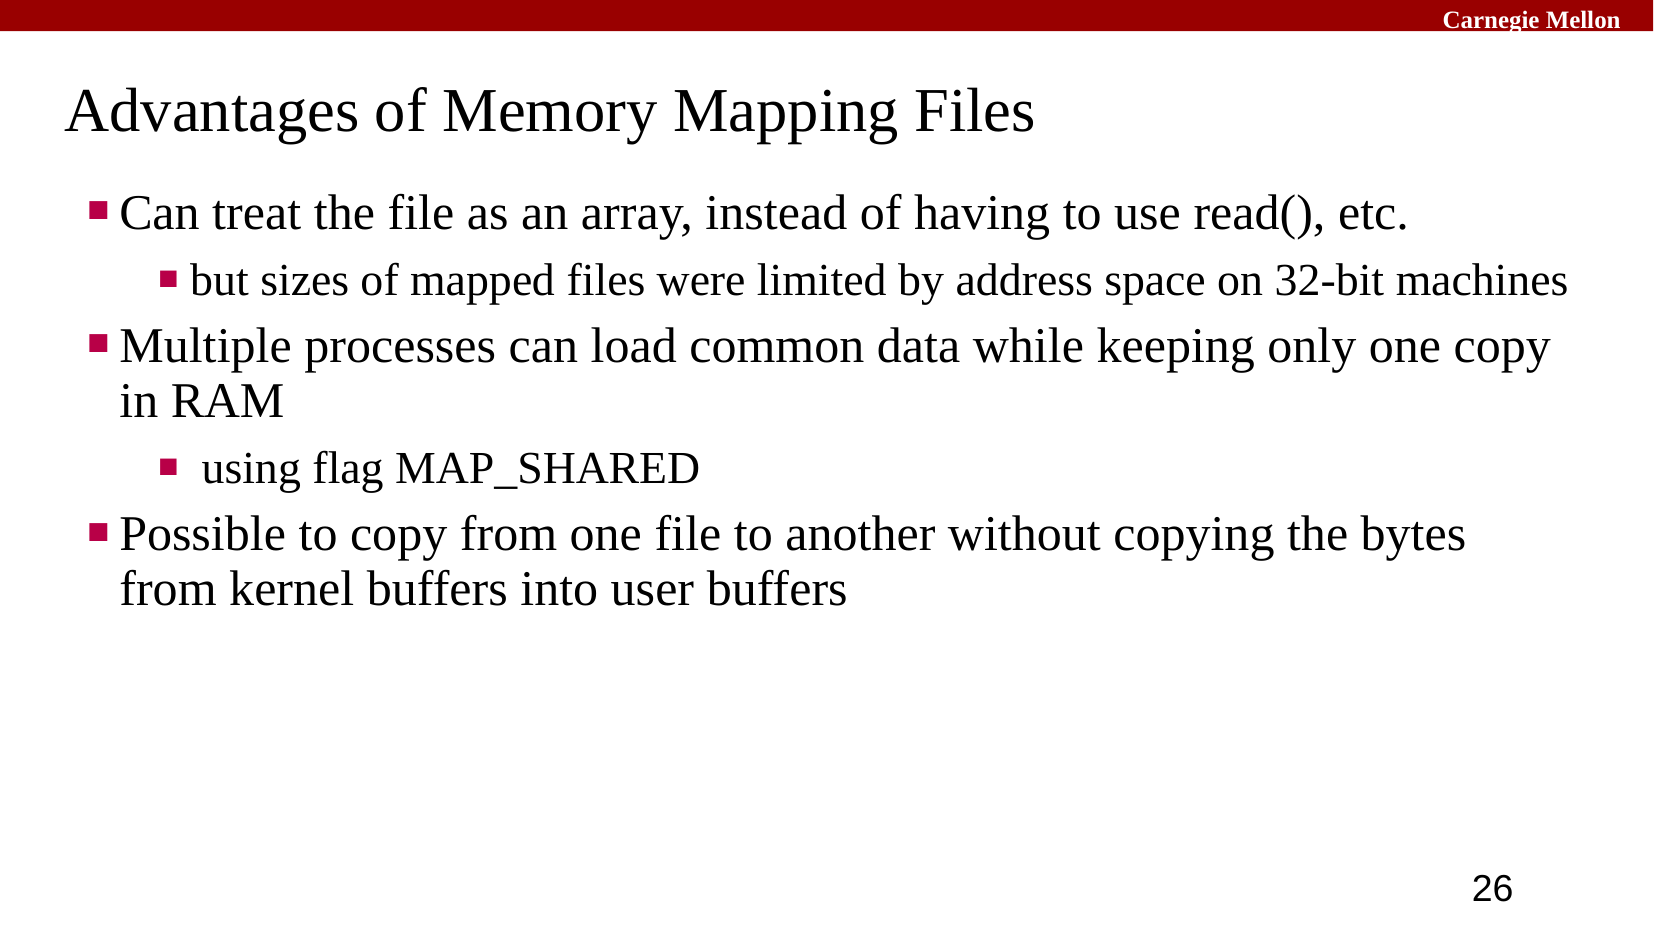

# Advantages of Memory Mapping Files
Can treat the file as an array, instead of having to use read(), etc.
but sizes of mapped files were limited by address space on 32-bit machines
Multiple processes can load common data while keeping only one copy in RAM
 using flag MAP_SHARED
Possible to copy from one file to another without copying the bytes from kernel buffers into user buffers